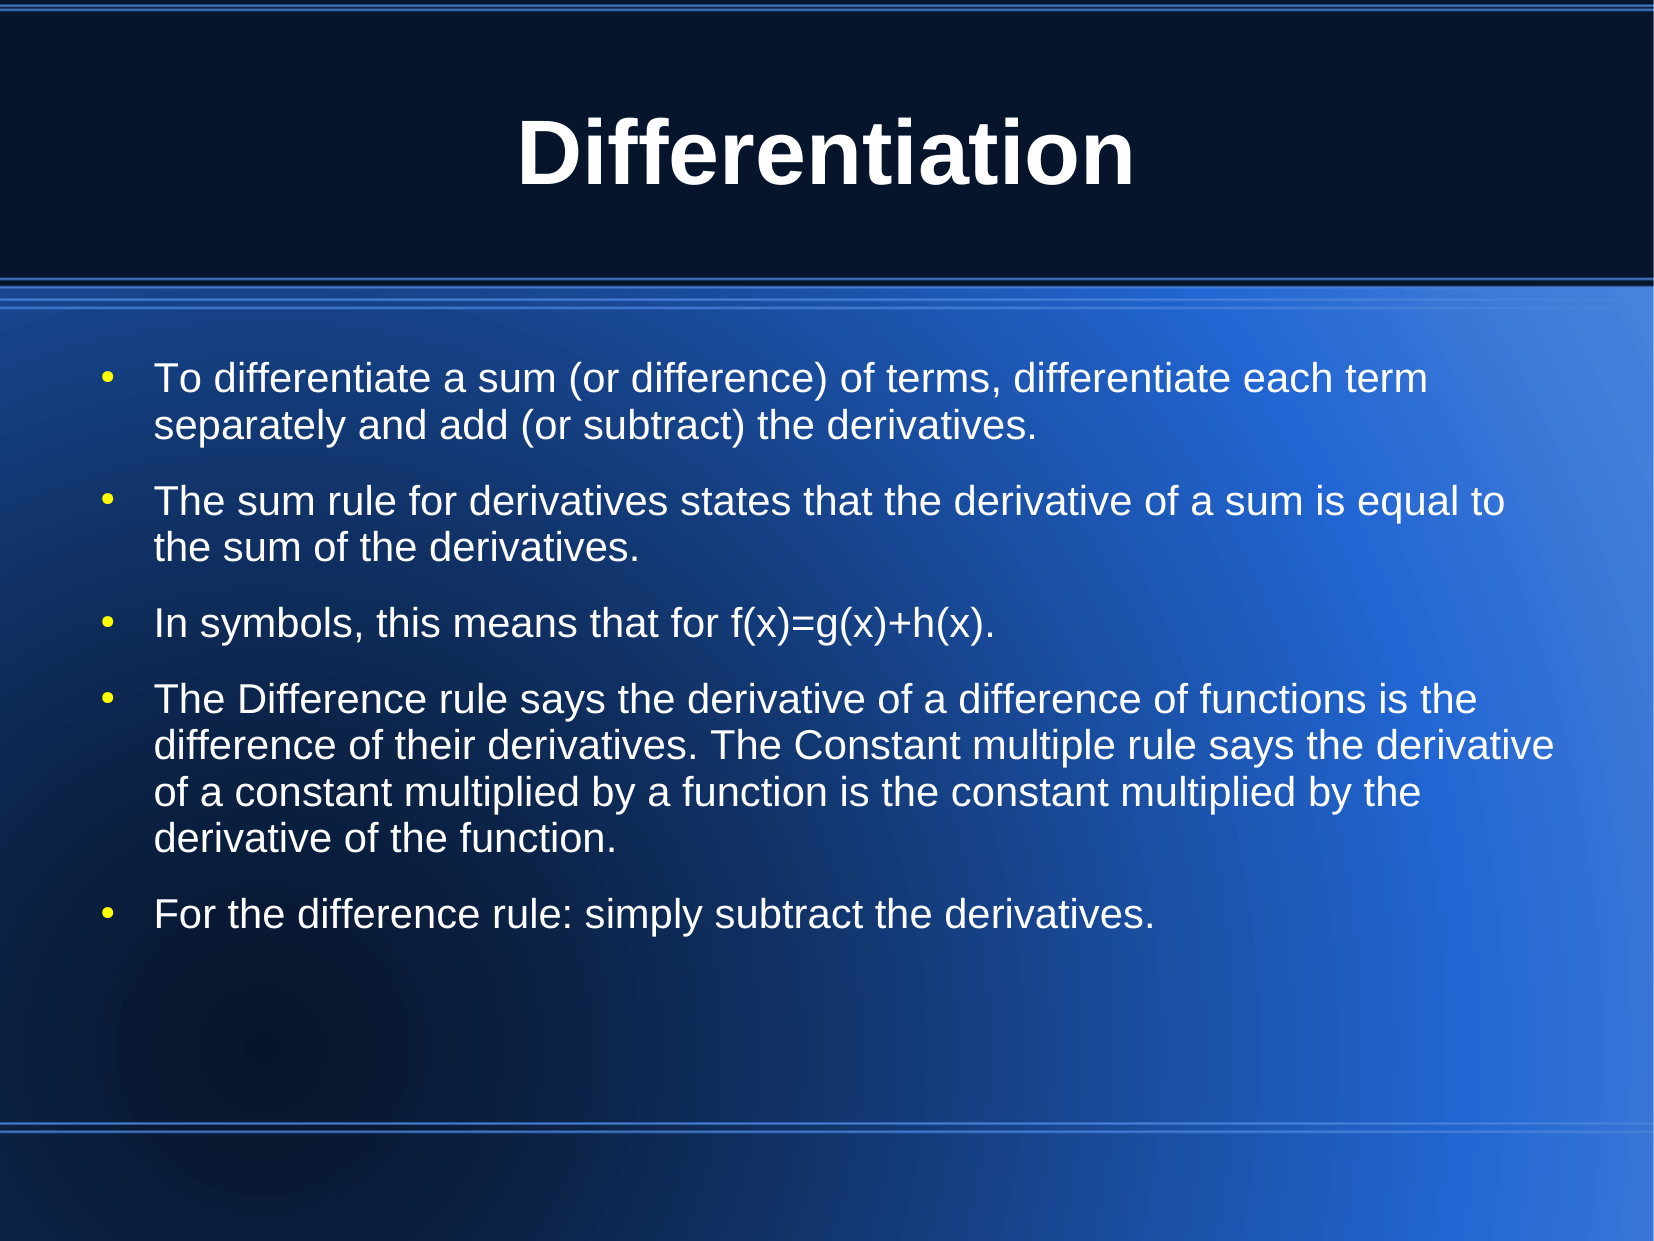

# Differentiation
To differentiate a sum (or difference) of terms, differentiate each term separately and add (or subtract) the derivatives.
The sum rule for derivatives states that the derivative of a sum is equal to the sum of the derivatives.
In symbols, this means that for f(x)=g(x)+h(x).
The Difference rule says the derivative of a difference of functions is the difference of their derivatives. The Constant multiple rule says the derivative of a constant multiplied by a function is the constant multiplied by the derivative of the function.
For the difference rule: simply subtract the derivatives.